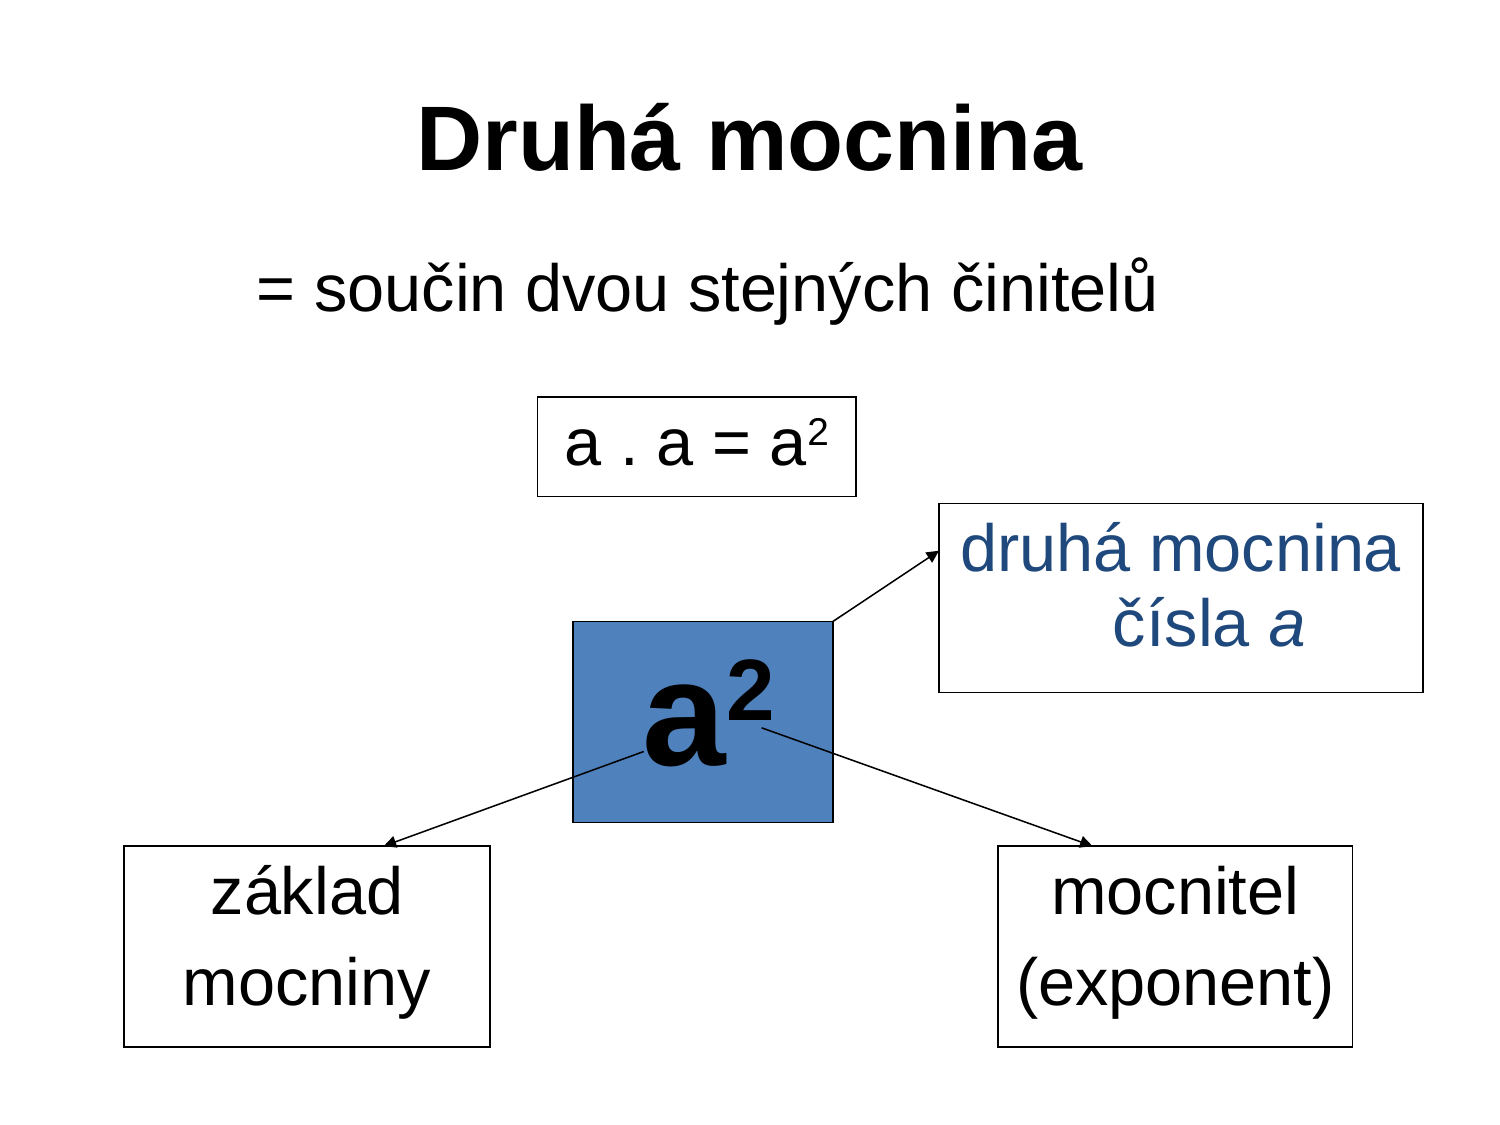

# Druhá mocnina
= součin dvou stejných činitelů
a . a = a2
druhá mocnina čísla a
a2
základ
mocniny
mocnitel
(exponent)